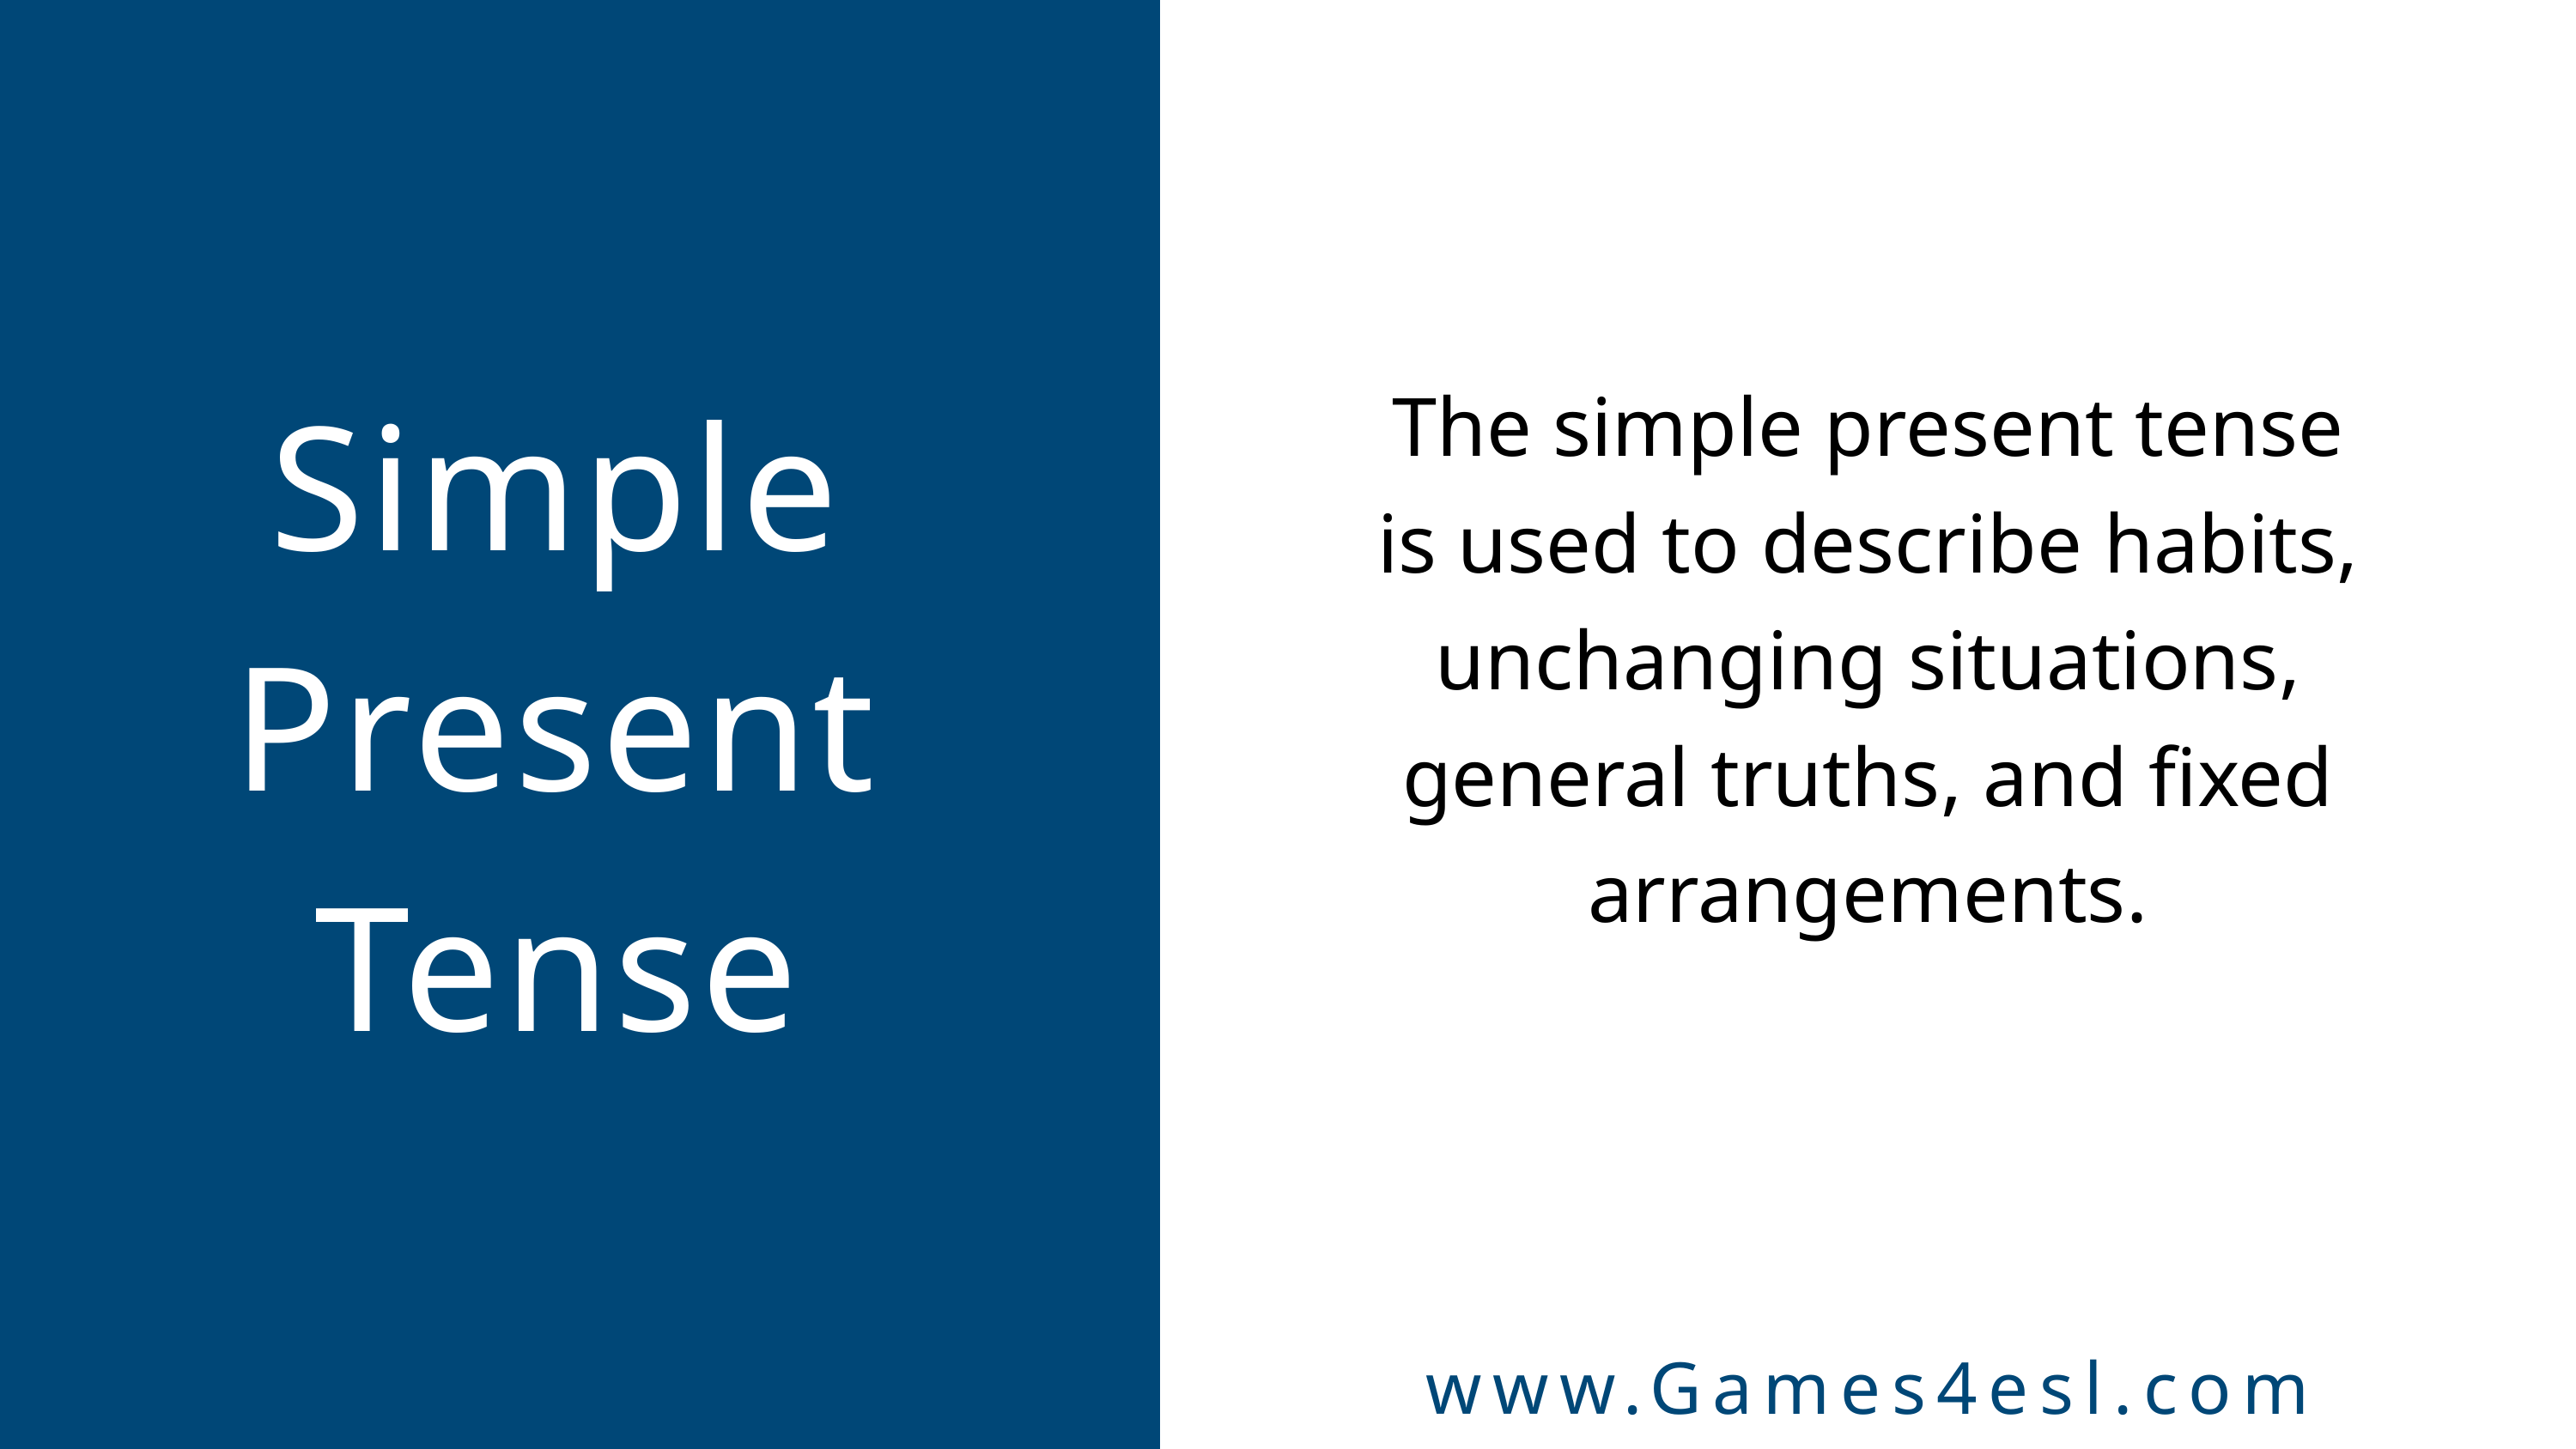

Simple Present Tense
The simple present tense is used to describe habits, unchanging situations, general truths, and fixed arrangements.
www.Games4esl.com